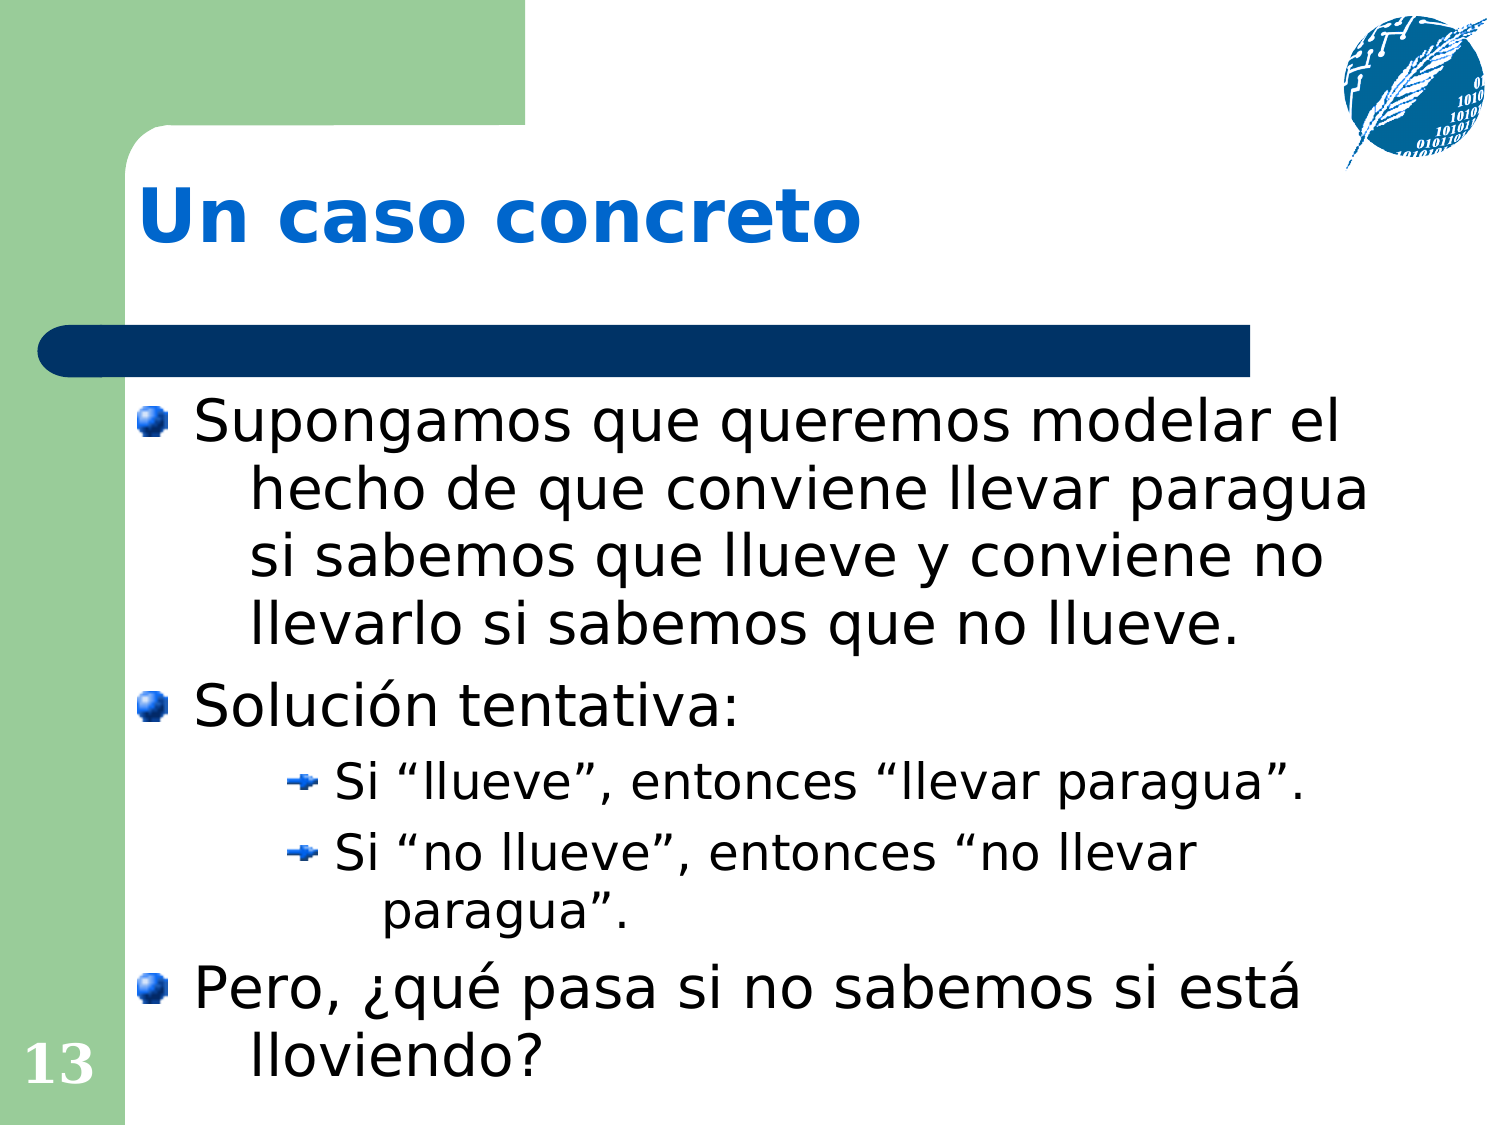

# Un caso concreto
Supongamos que queremos modelar el hecho de que conviene llevar paragua si sabemos que llueve y conviene no llevarlo si sabemos que no llueve.
Solución tentativa:
Si “llueve”, entonces “llevar paragua”.
Si “no llueve”, entonces “no llevar paragua”.
Pero, ¿qué pasa si no sabemos si está lloviendo?
13